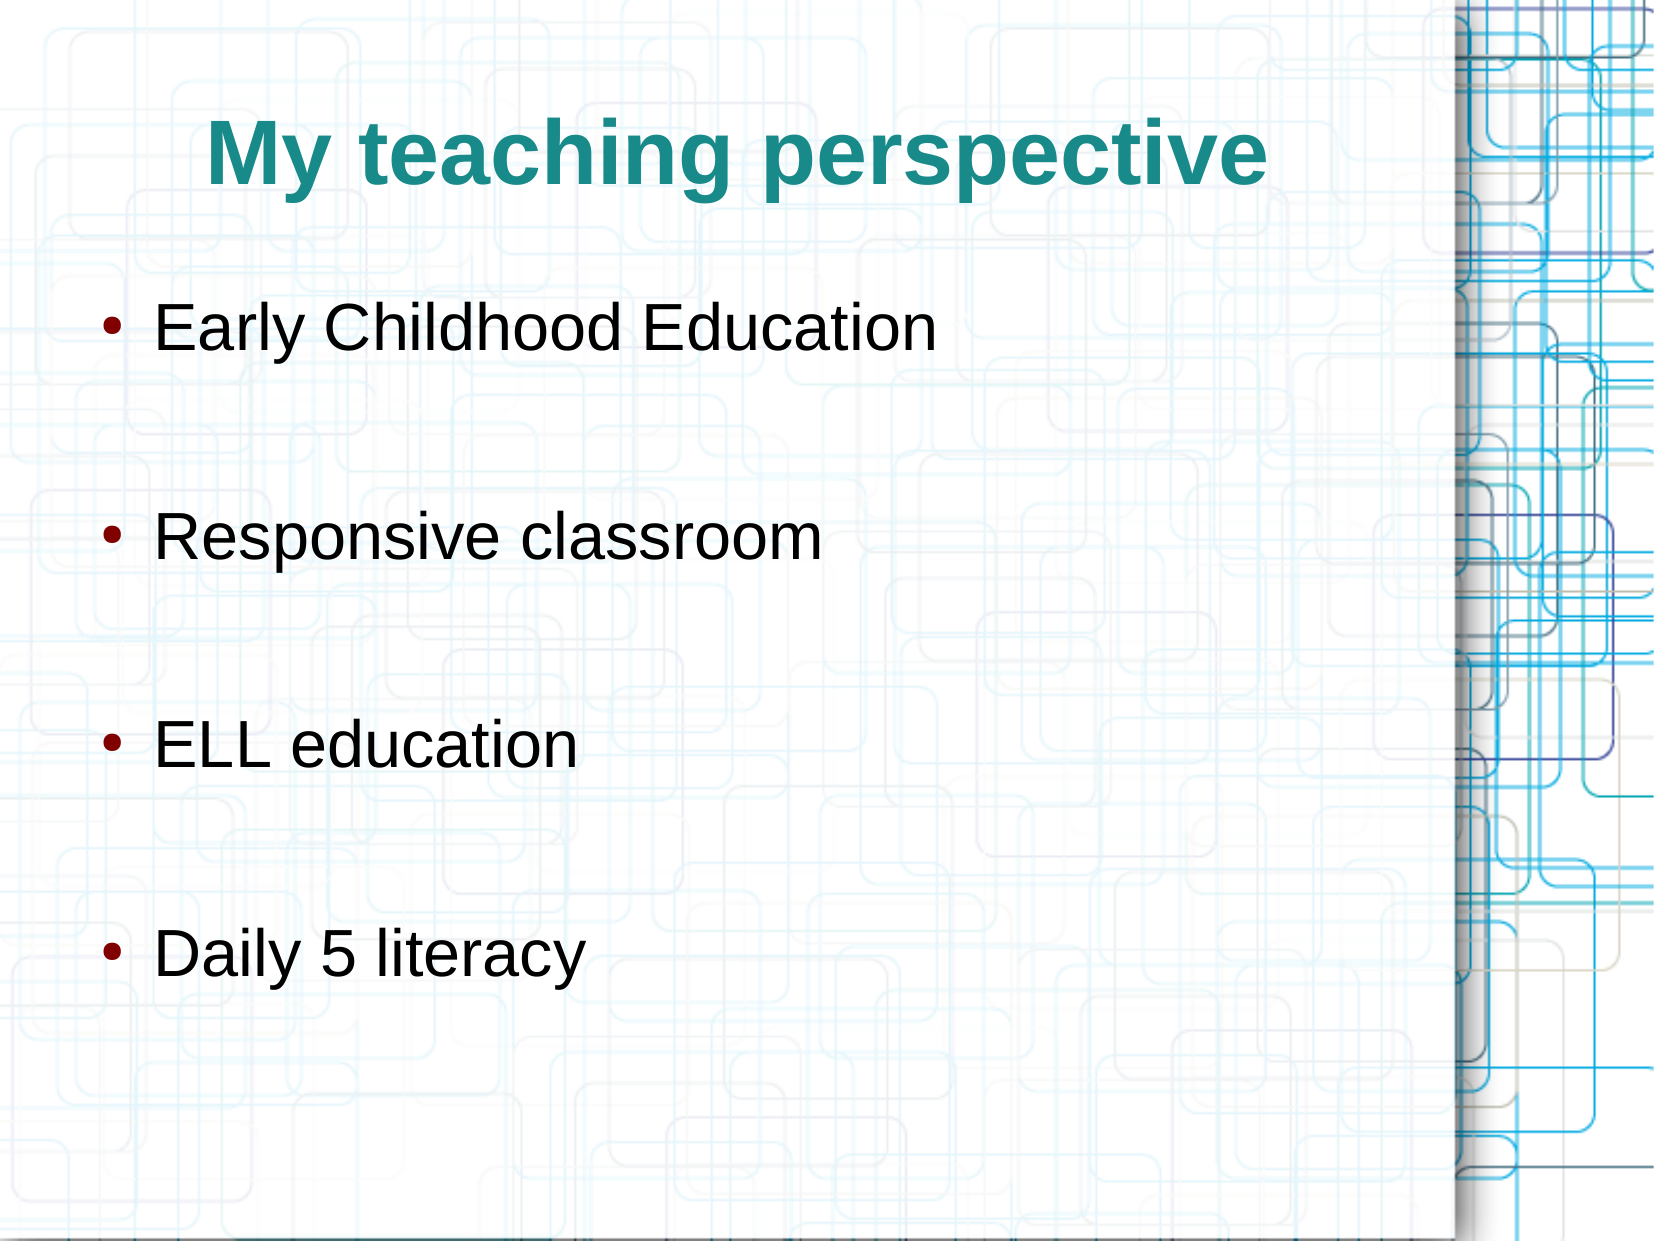

# My teaching perspective
Early Childhood Education
Responsive classroom
ELL education
Daily 5 literacy